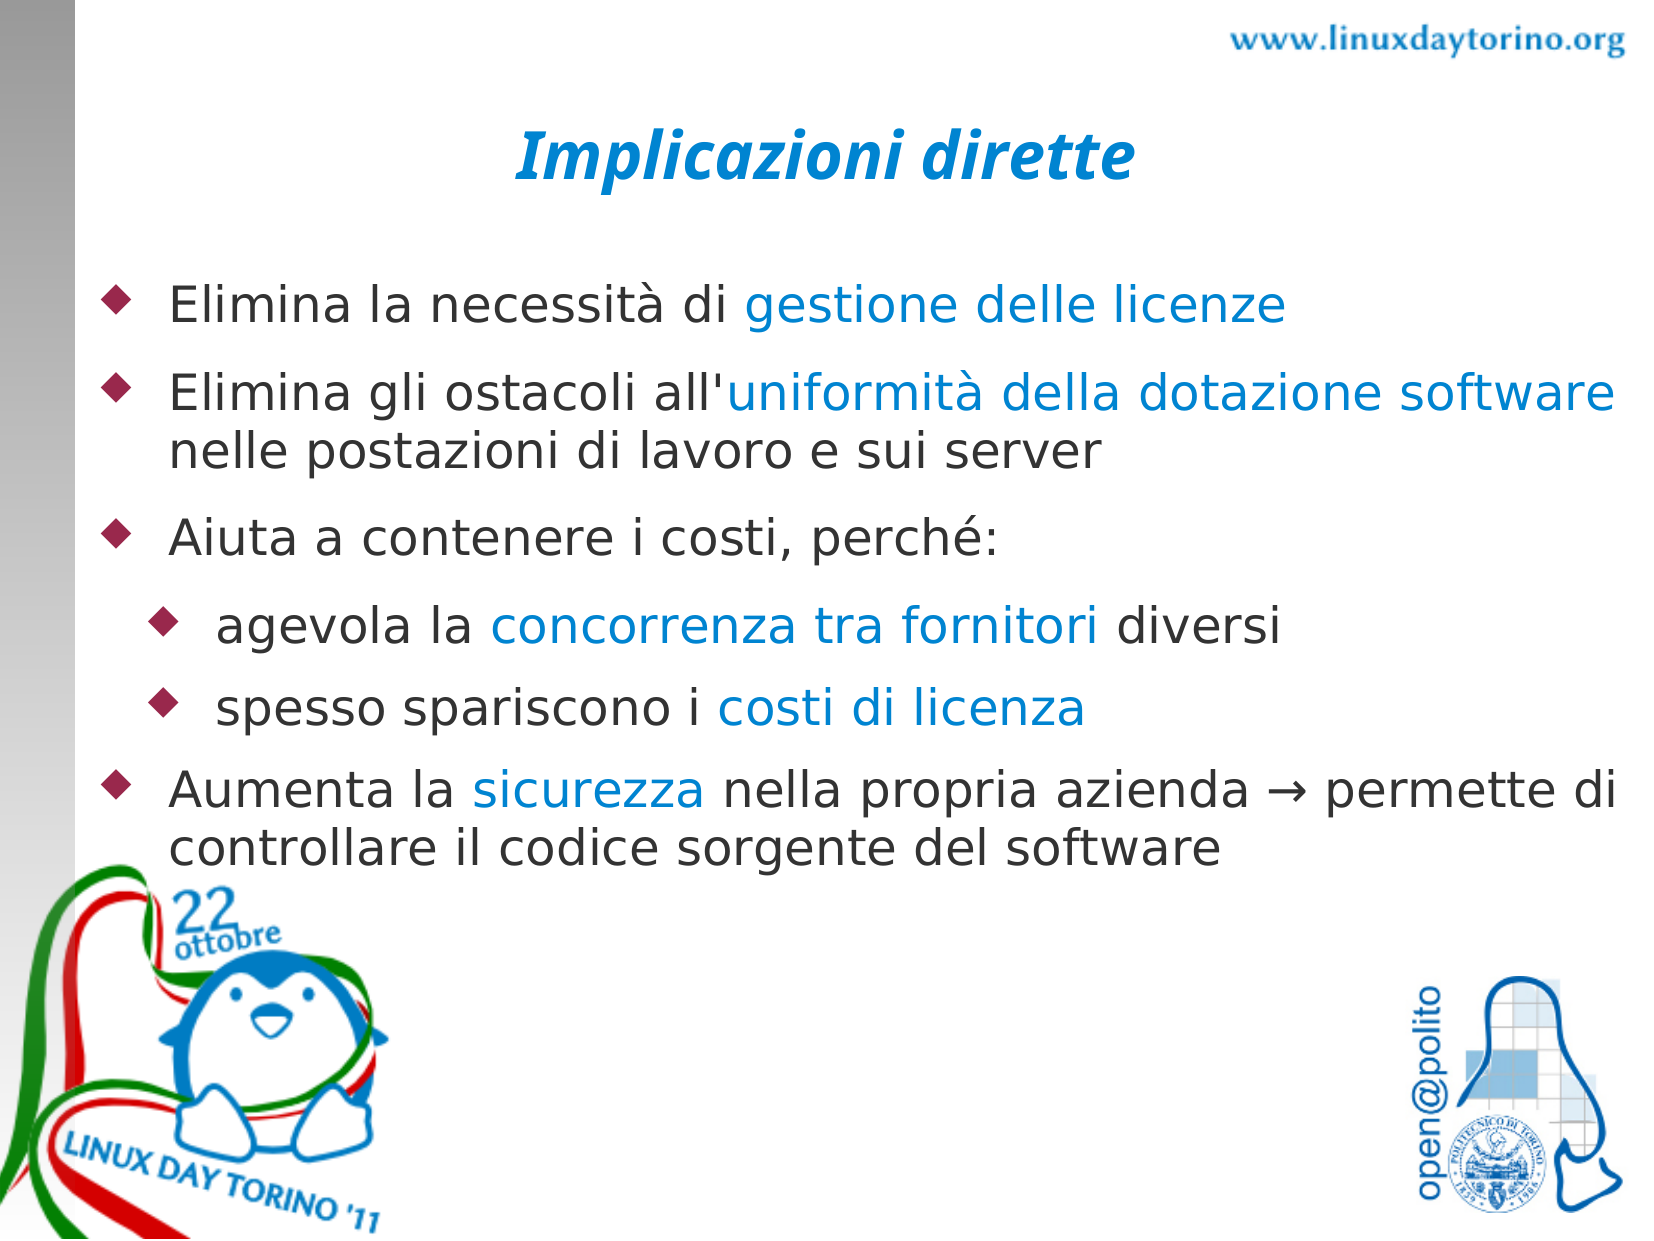

# Implicazioni dirette
Elimina la necessità di gestione delle licenze
Elimina gli ostacoli all'uniformità della dotazione software nelle postazioni di lavoro e sui server
Aiuta a contenere i costi, perché:
agevola la concorrenza tra fornitori diversi
spesso spariscono i costi di licenza
Aumenta la sicurezza nella propria azienda → permette di controllare il codice sorgente del software